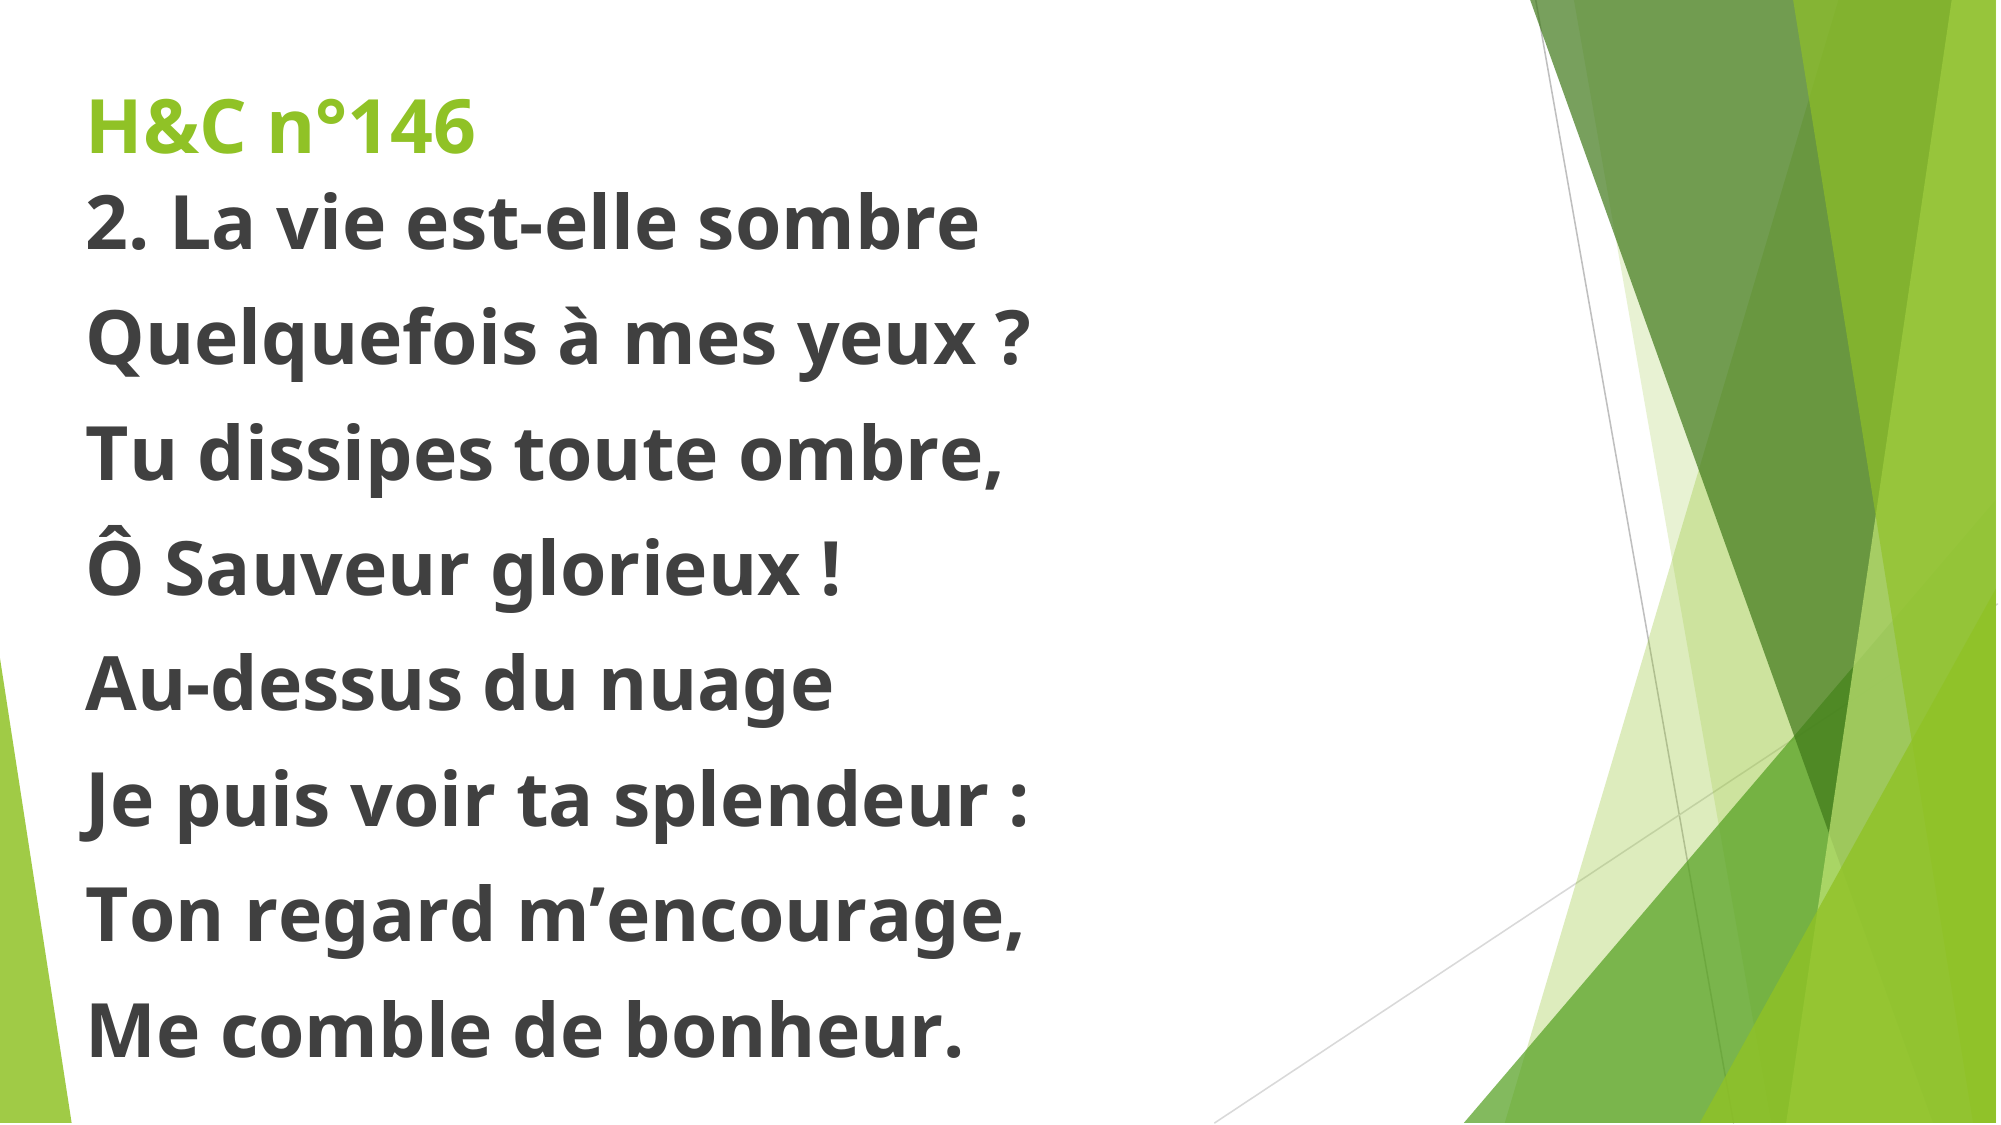

H&C n°146
2. La vie est-elle sombre
Quelquefois à mes yeux ?
Tu dissipes toute ombre,
Ô Sauveur glorieux !
Au-dessus du nuage
Je puis voir ta splendeur :
Ton regard m’encourage,
Me comble de bonheur.